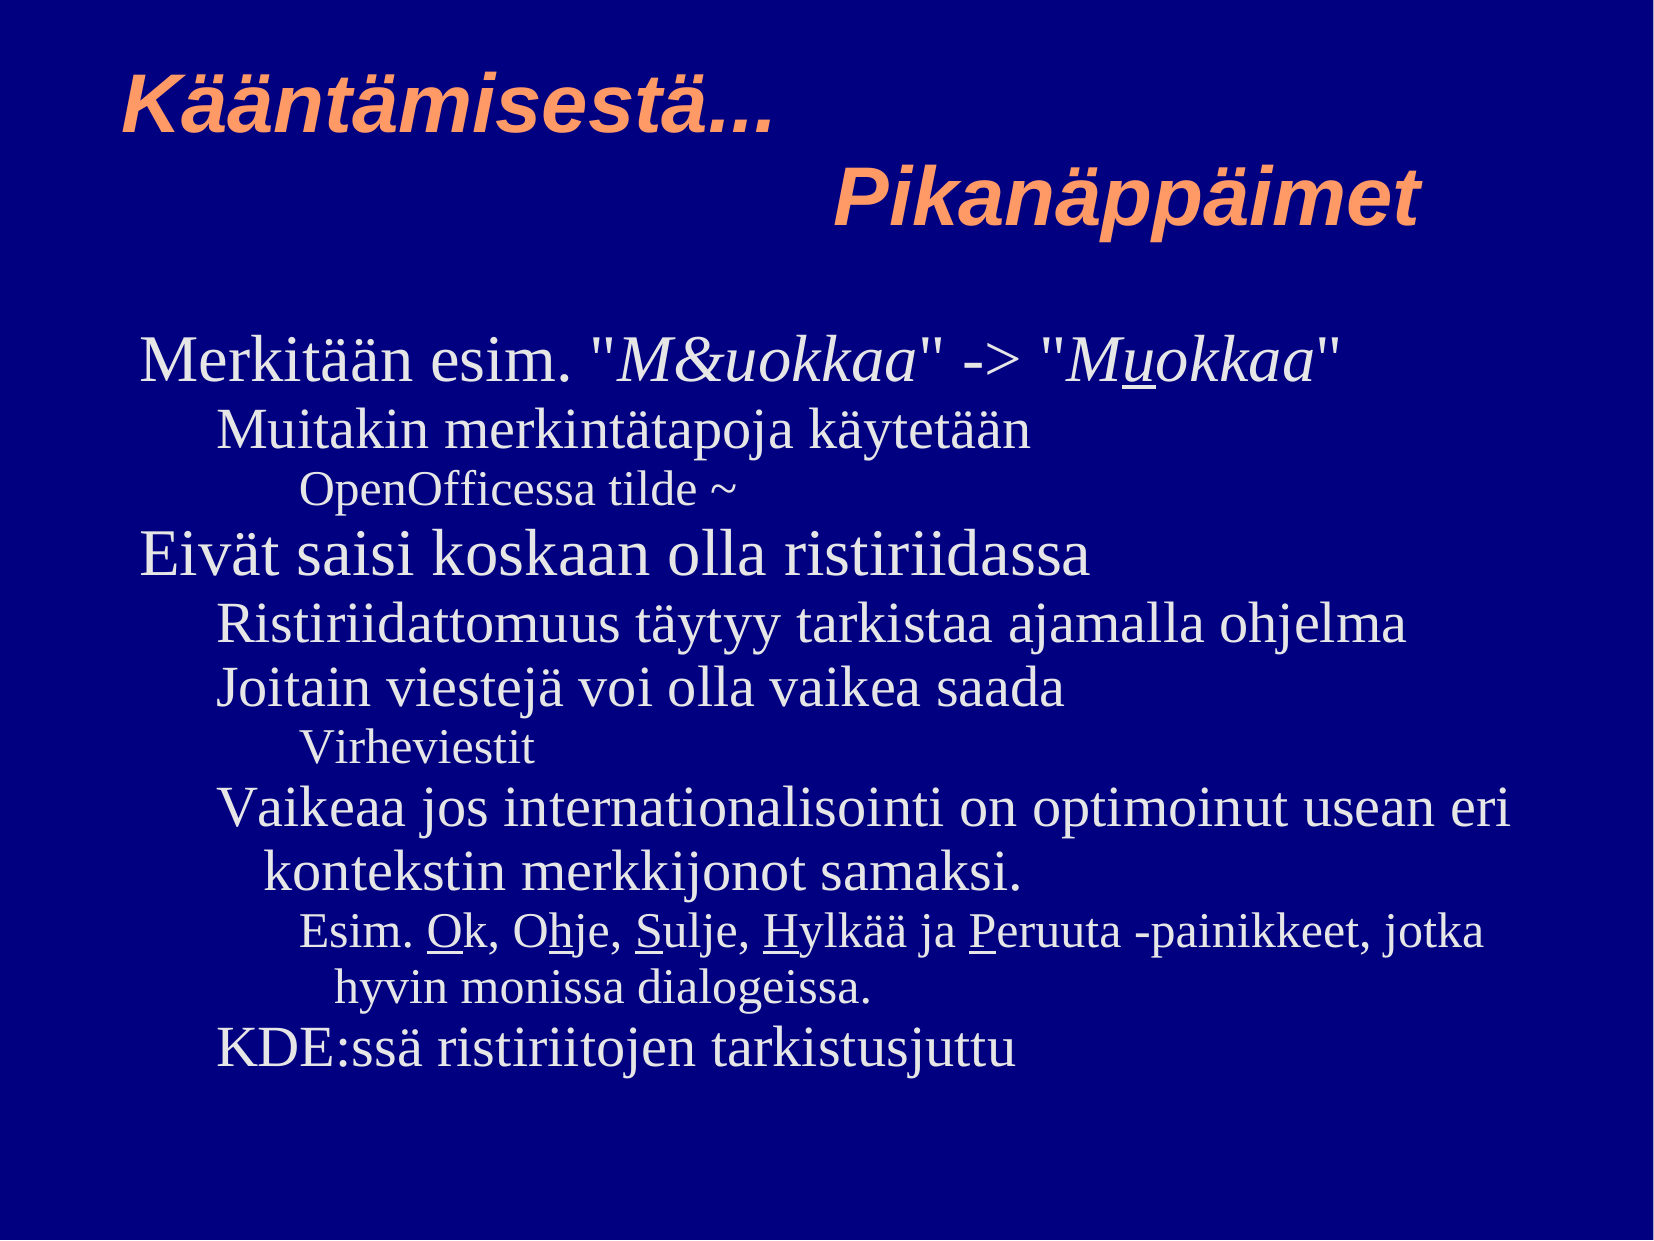

# Kääntämisestä... Pikanäppäimet
Merkitään esim. "M&uokkaa" -> "Muokkaa"
Muitakin merkintätapoja käytetään
OpenOfficessa tilde ~
Eivät saisi koskaan olla ristiriidassa
Ristiriidattomuus täytyy tarkistaa ajamalla ohjelma
Joitain viestejä voi olla vaikea saada
Virheviestit
Vaikeaa jos internationalisointi on optimoinut usean eri kontekstin merkkijonot samaksi.
Esim. Ok, Ohje, Sulje, Hylkää ja Peruuta -painikkeet, jotka hyvin monissa dialogeissa.
KDE:ssä ristiriitojen tarkistusjuttu